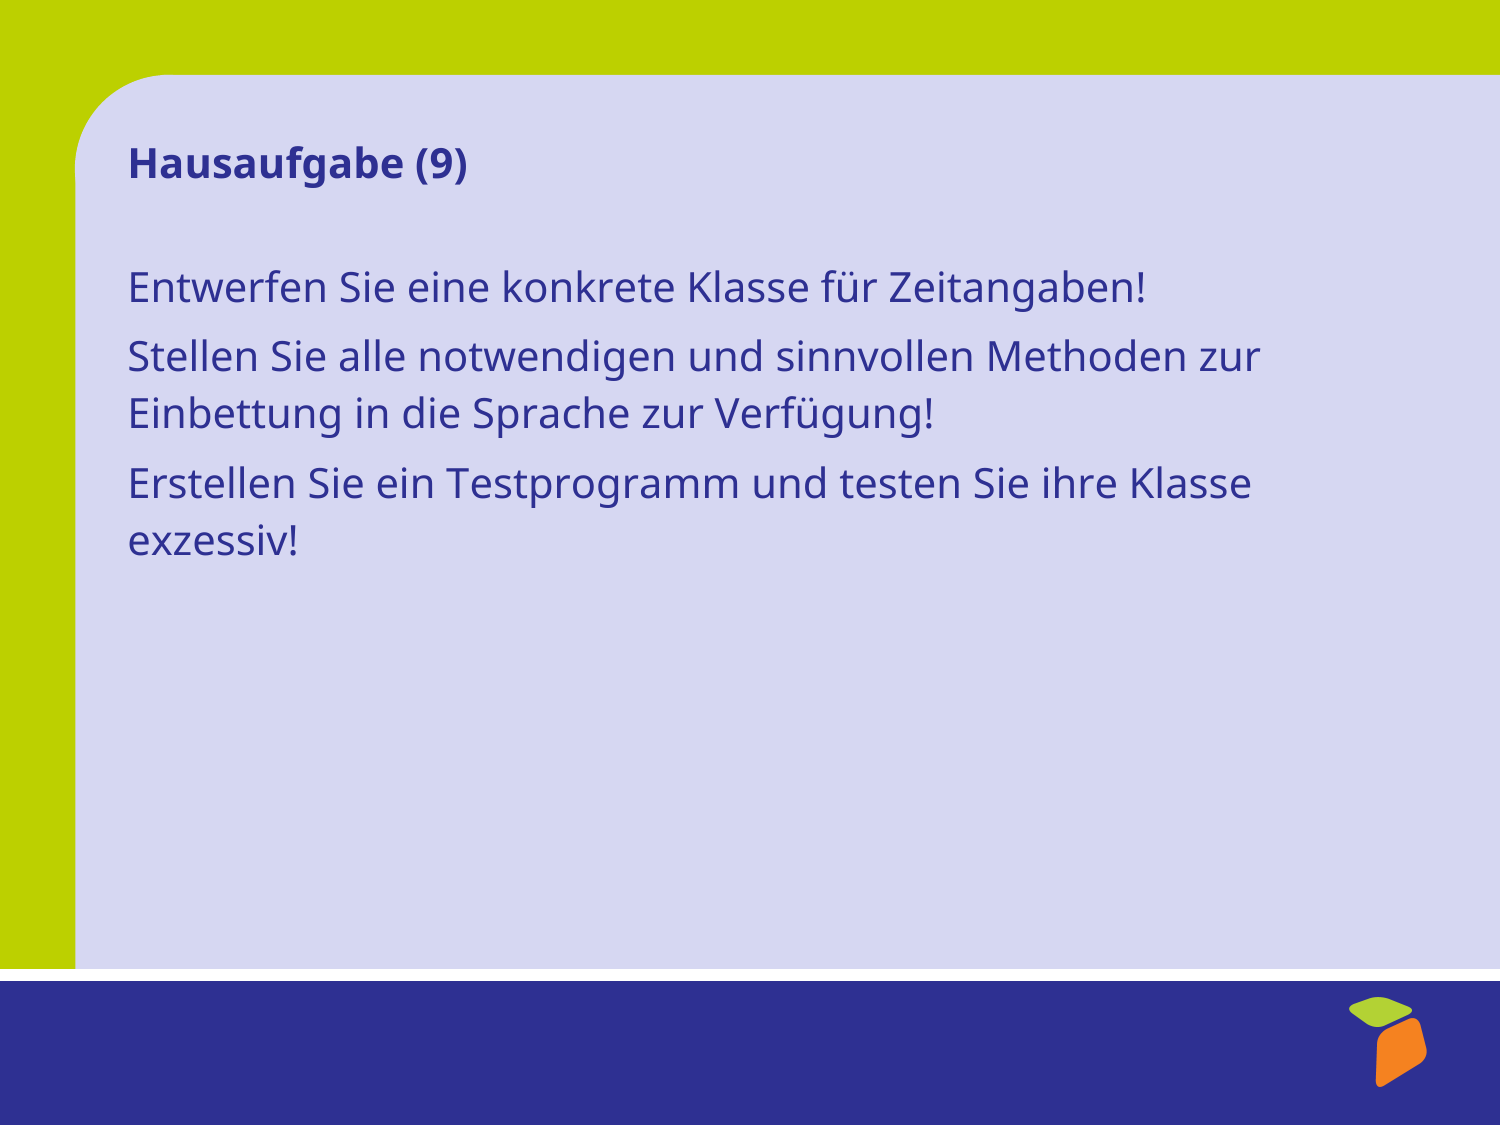

# Hausaufgabe (9)
Entwerfen Sie eine konkrete Klasse für Zeitangaben!
Stellen Sie alle notwendigen und sinnvollen Methoden zur Einbettung in die Sprache zur Verfügung!
Erstellen Sie ein Testprogramm und testen Sie ihre Klasse exzessiv!